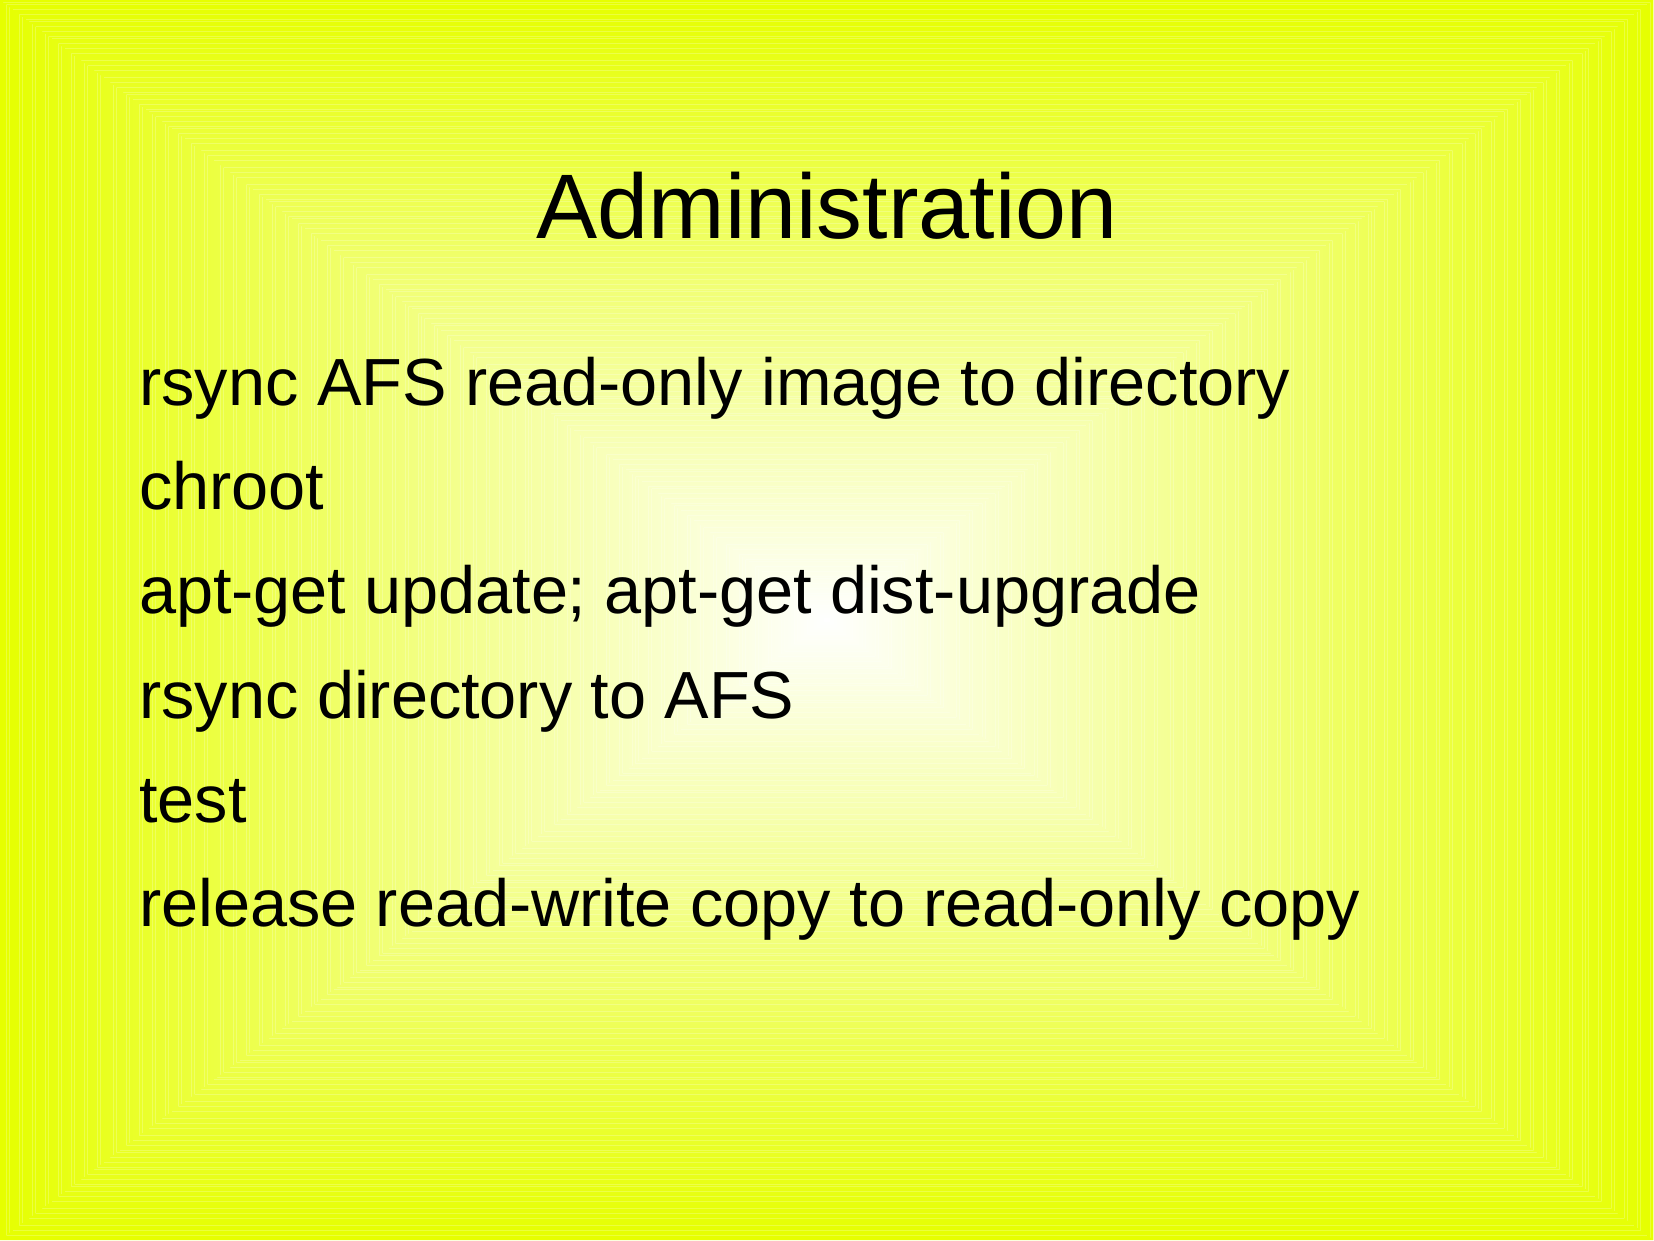

# Administration
rsync AFS read-only image to directory
chroot
apt-get update; apt-get dist-upgrade
rsync directory to AFS
test
release read-write copy to read-only copy